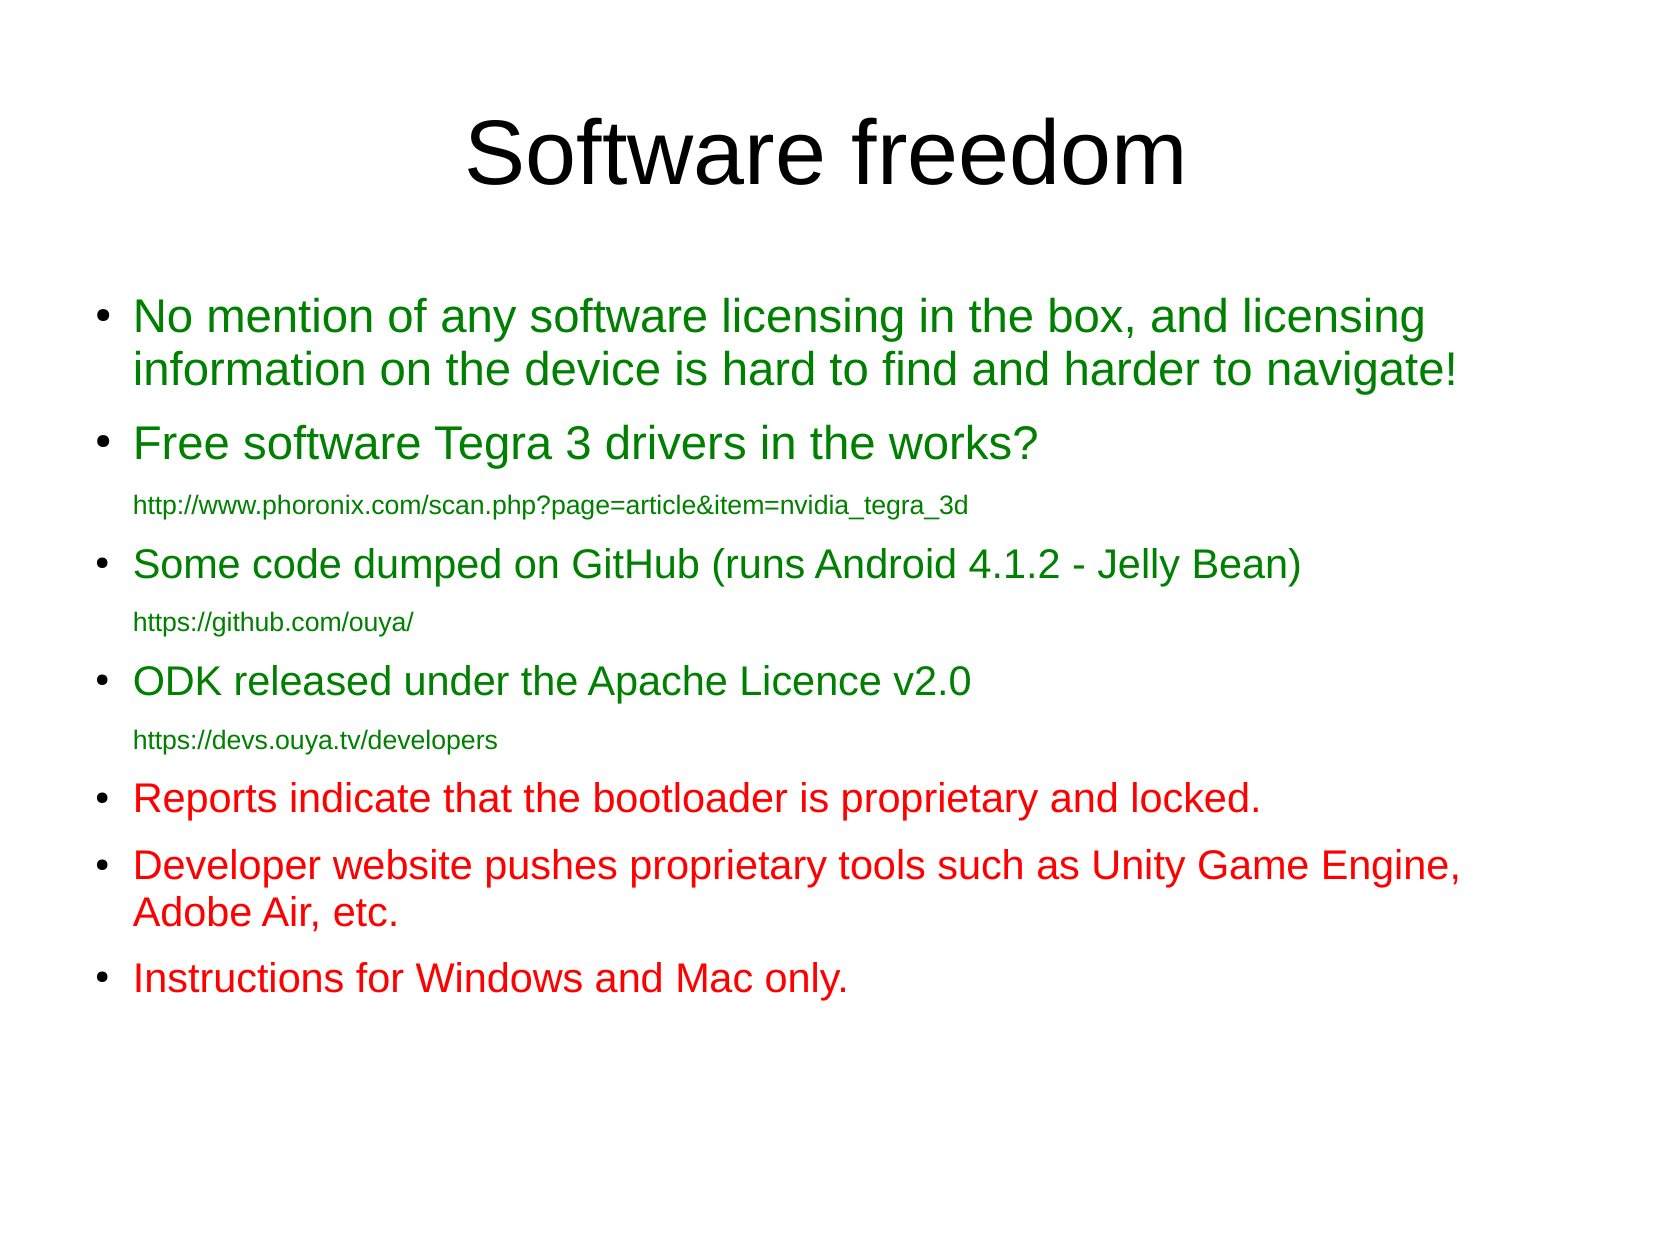

# Software freedom
No mention of any software licensing in the box, and licensing information on the device is hard to find and harder to navigate!
Free software Tegra 3 drivers in the works?
http://www.phoronix.com/scan.php?page=article&item=nvidia_tegra_3d
Some code dumped on GitHub (runs Android 4.1.2 - Jelly Bean)
https://github.com/ouya/
ODK released under the Apache Licence v2.0
https://devs.ouya.tv/developers
Reports indicate that the bootloader is proprietary and locked.
Developer website pushes proprietary tools such as Unity Game Engine, Adobe Air, etc.
Instructions for Windows and Mac only.